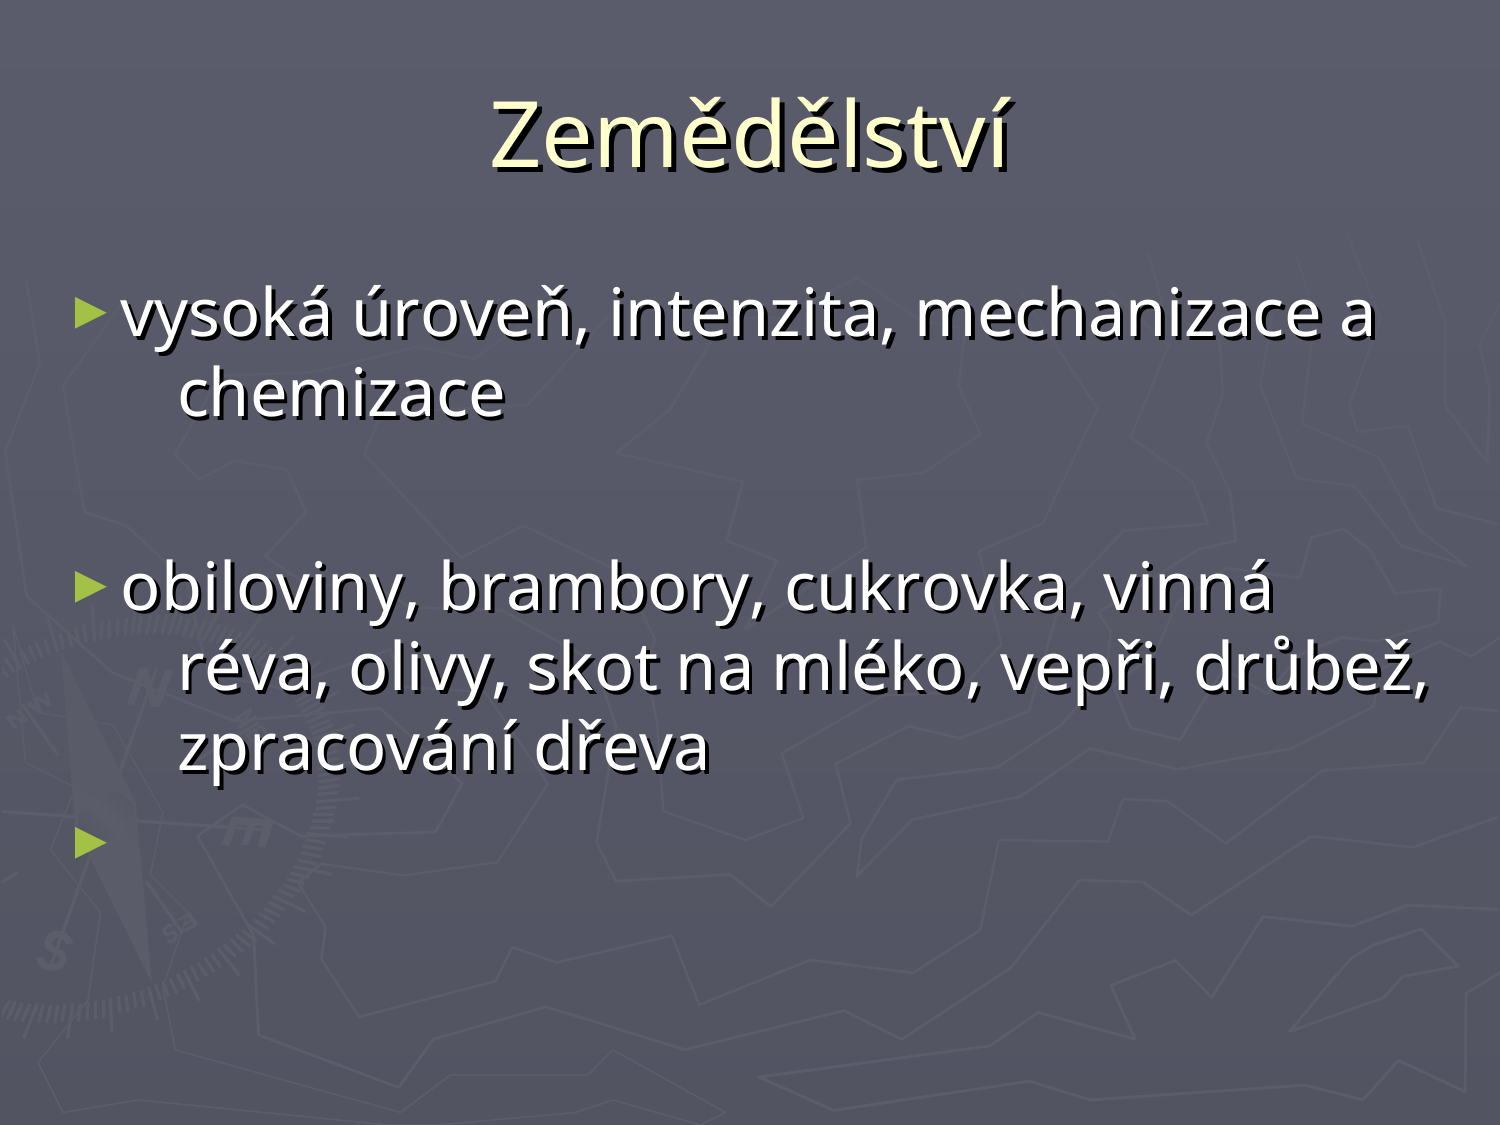

# Zemědělství
vysoká úroveň, intenzita, mechanizace a chemizace
obiloviny, brambory, cukrovka, vinná réva, olivy, skot na mléko, vepři, drůbež, zpracování dřeva